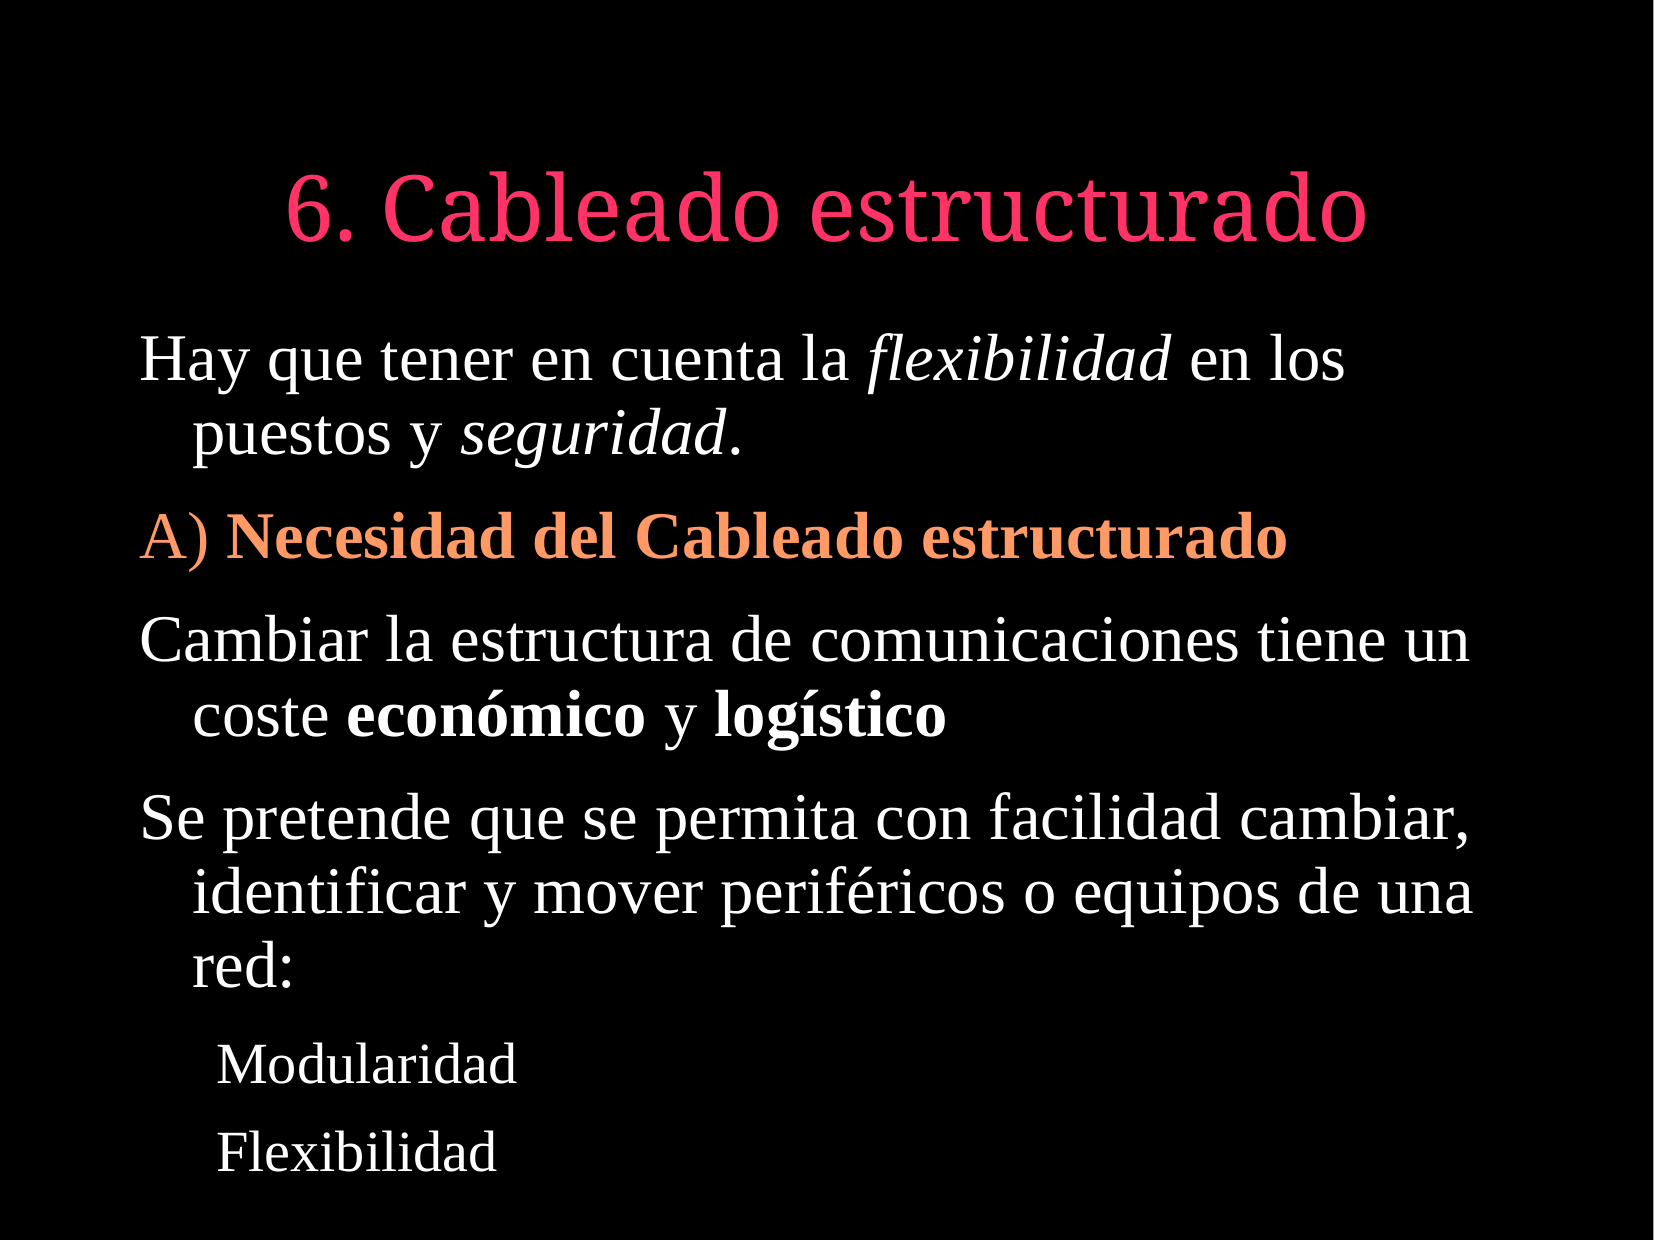

# 6. Cableado estructurado
Hay que tener en cuenta la flexibilidad en los puestos y seguridad.
A) Necesidad del Cableado estructurado
Cambiar la estructura de comunicaciones tiene un coste económico y logístico
Se pretende que se permita con facilidad cambiar, identificar y mover periféricos o equipos de una red:
Modularidad
Flexibilidad